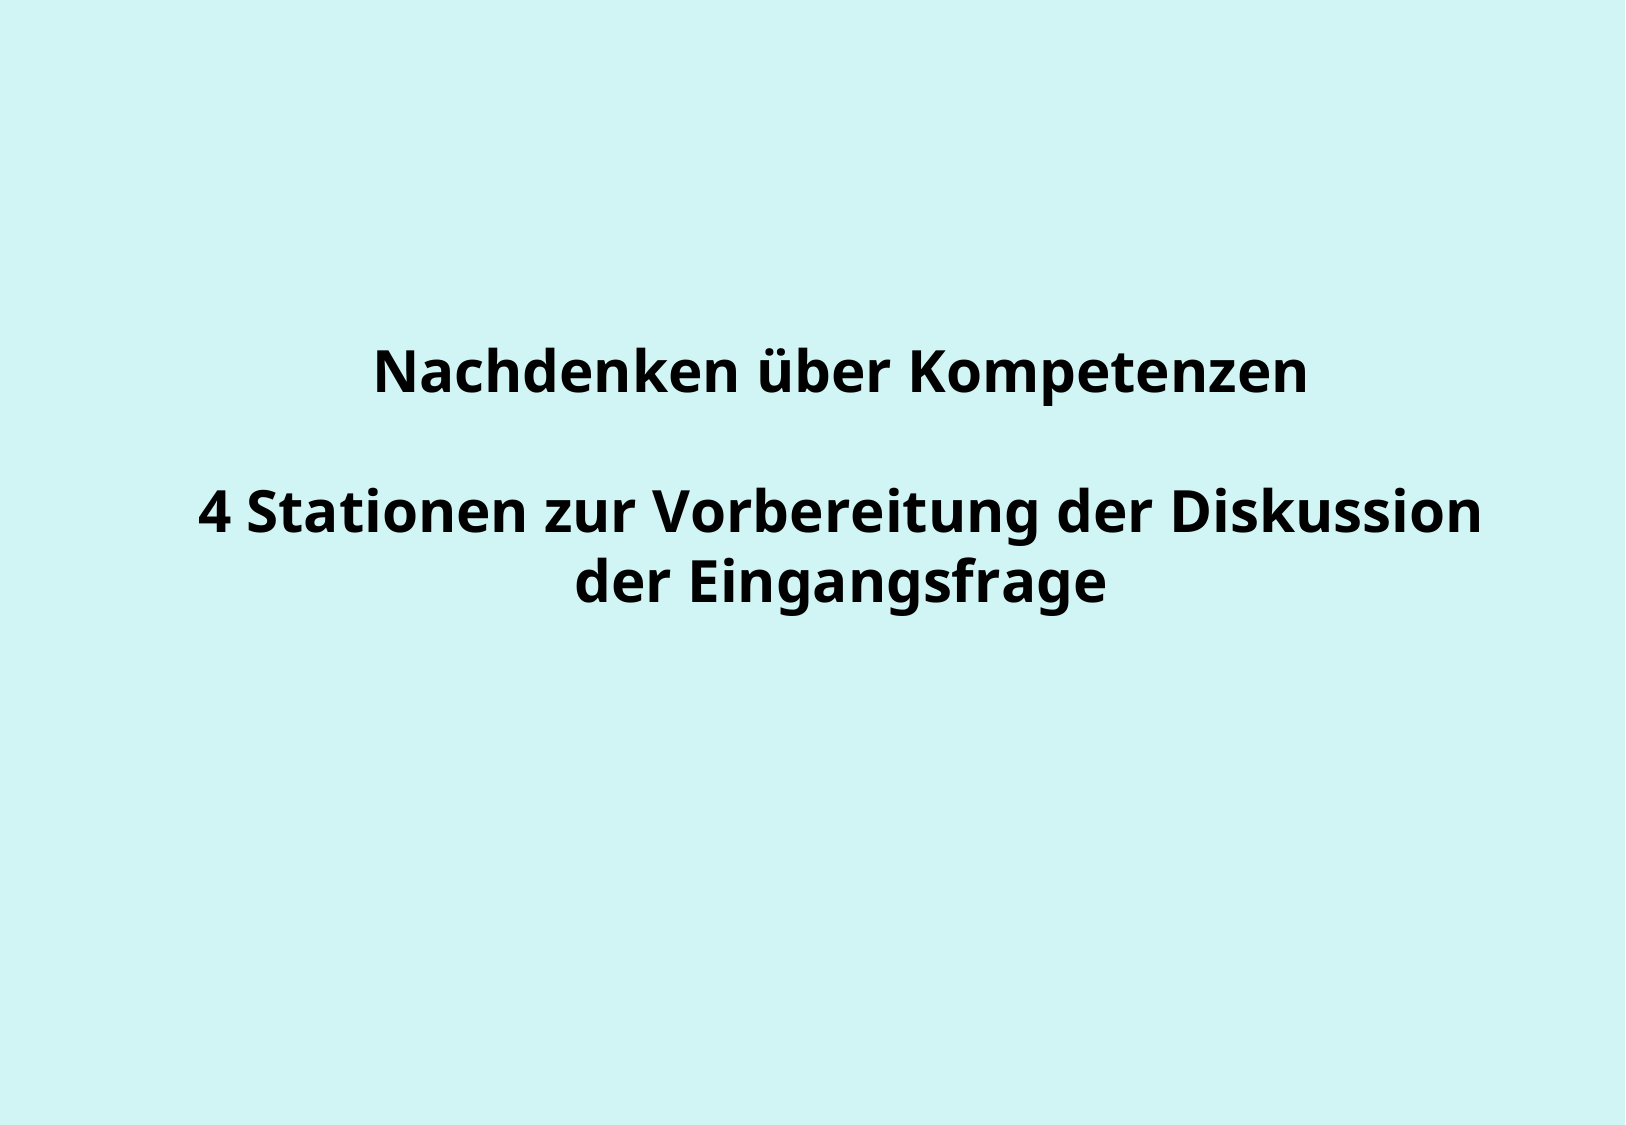

# Nachdenken über Kompetenzen 4 Stationen zur Vorbereitung der Diskussion der Eingangsfrage